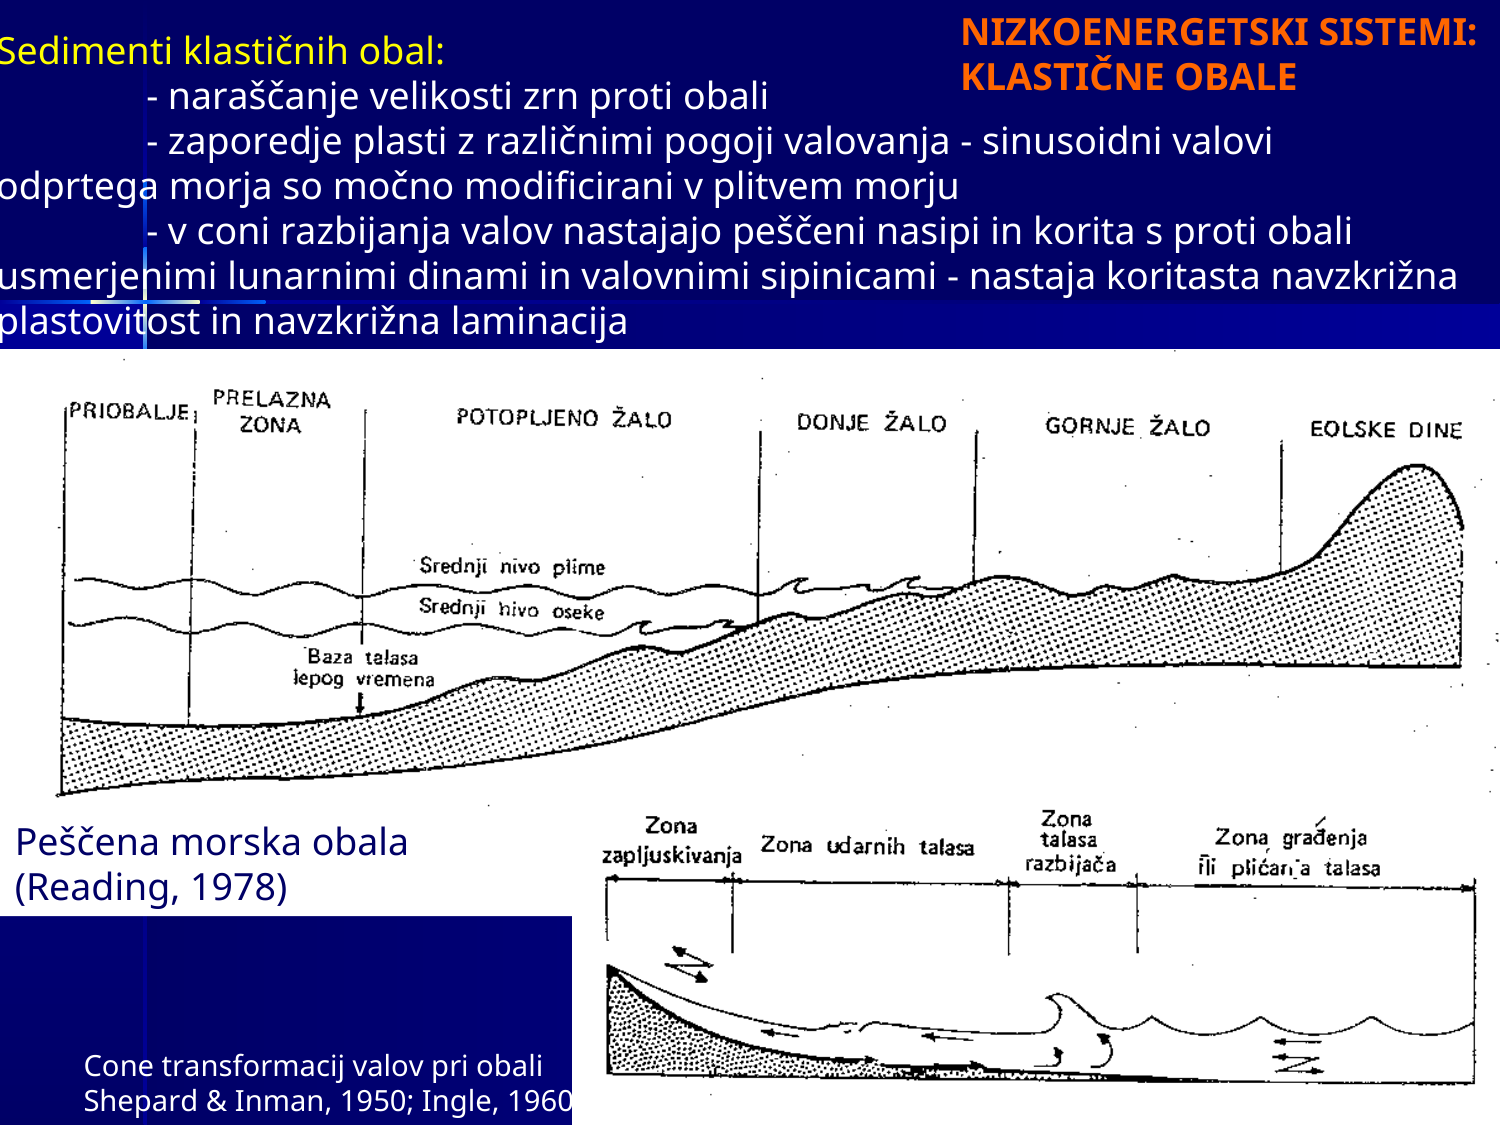

NIZKOENERGETSKI SISTEMI:
KLASTIČNE OBALE
Sedimenti klastičnih obal:
	- naraščanje velikosti zrn proti obali
	- zaporedje plasti z različnimi pogoji valovanja - sinusoidni valovi
odprtega morja so močno modificirani v plitvem morju
	- v coni razbijanja valov nastajajo peščeni nasipi in korita s proti obali
usmerjenimi lunarnimi dinami in valovnimi sipinicami - nastaja koritasta navzkrižna
plastovitost in navzkrižna laminacija
Peščena morska obala
(Reading, 1978)
Cone transformacij valov pri obali
Shepard & Inman, 1950; Ingle, 1960